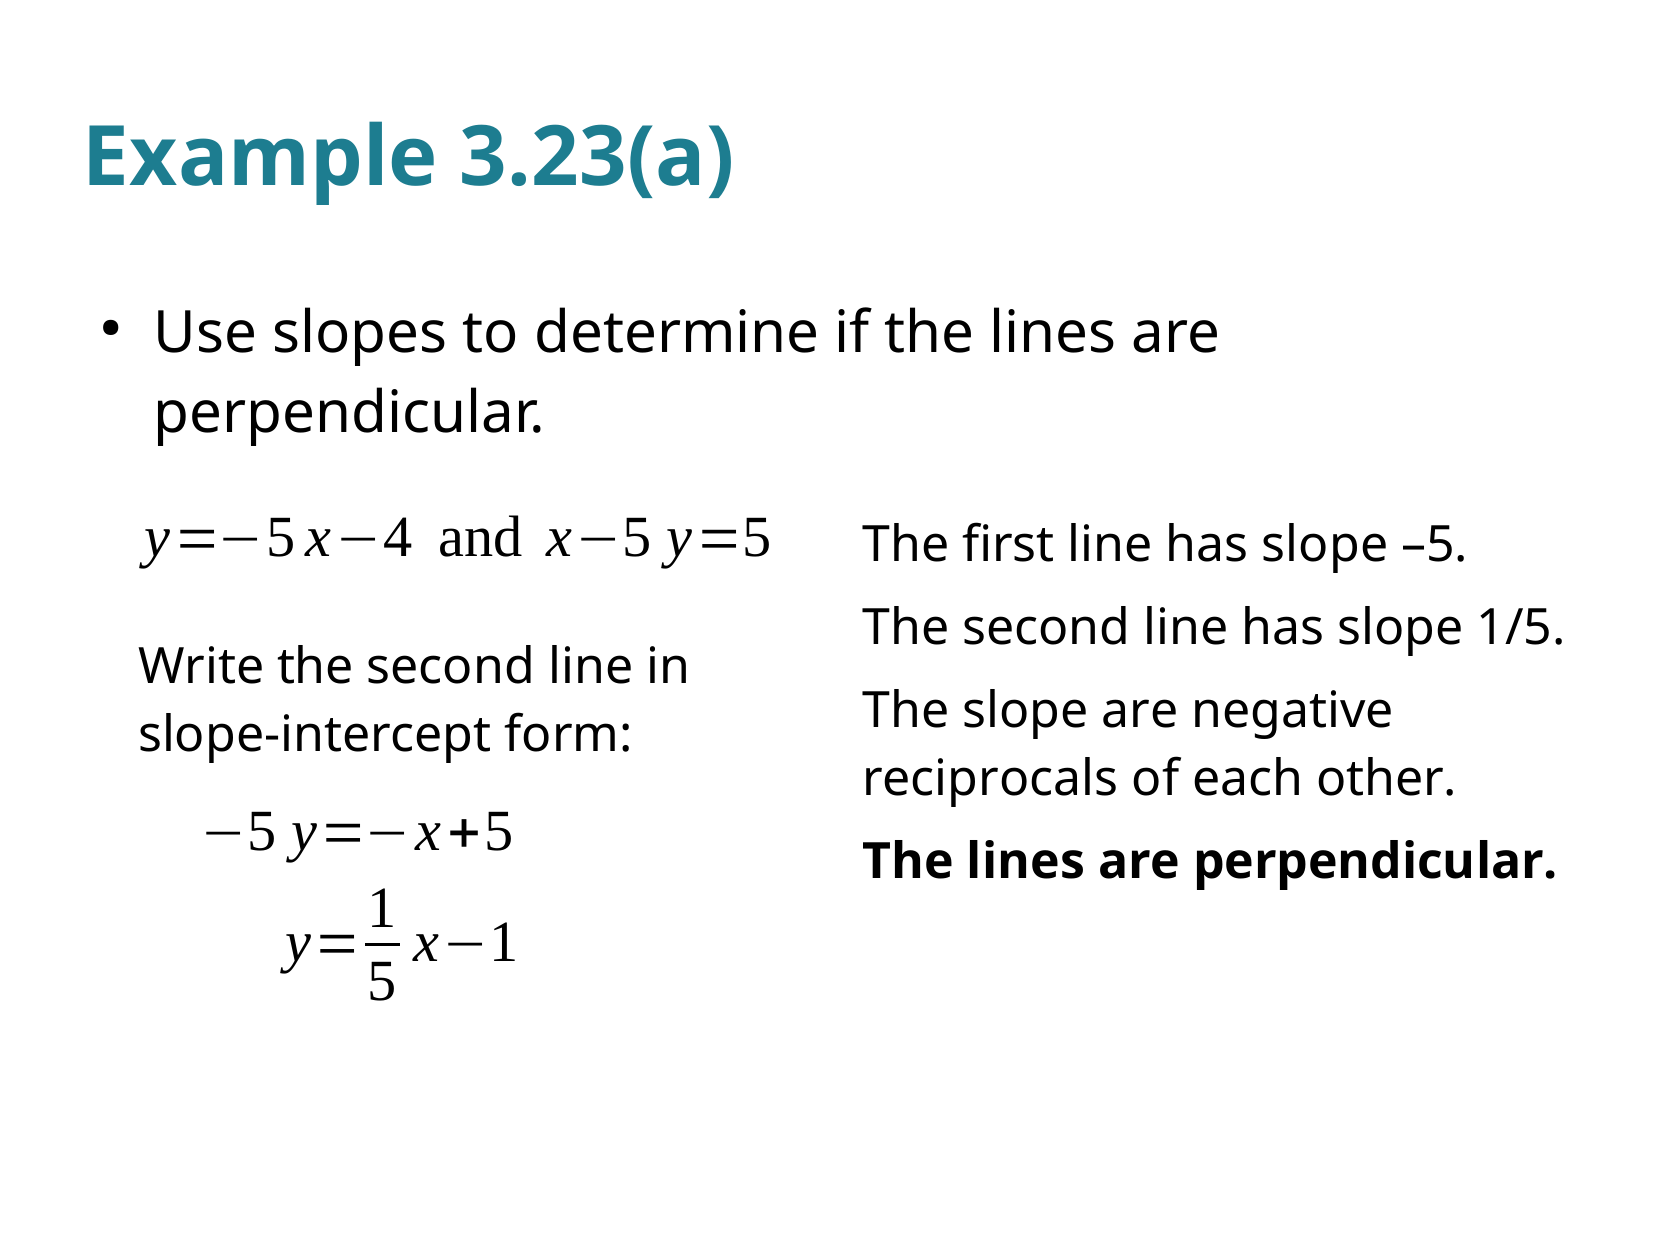

# Example 3.23(a)
Use slopes to determine if the lines are perpendicular.
The first line has slope –5.
The second line has slope 1/5.
The slope are negative reciprocals of each other.
The lines are perpendicular.
Write the second line in slope-intercept form: